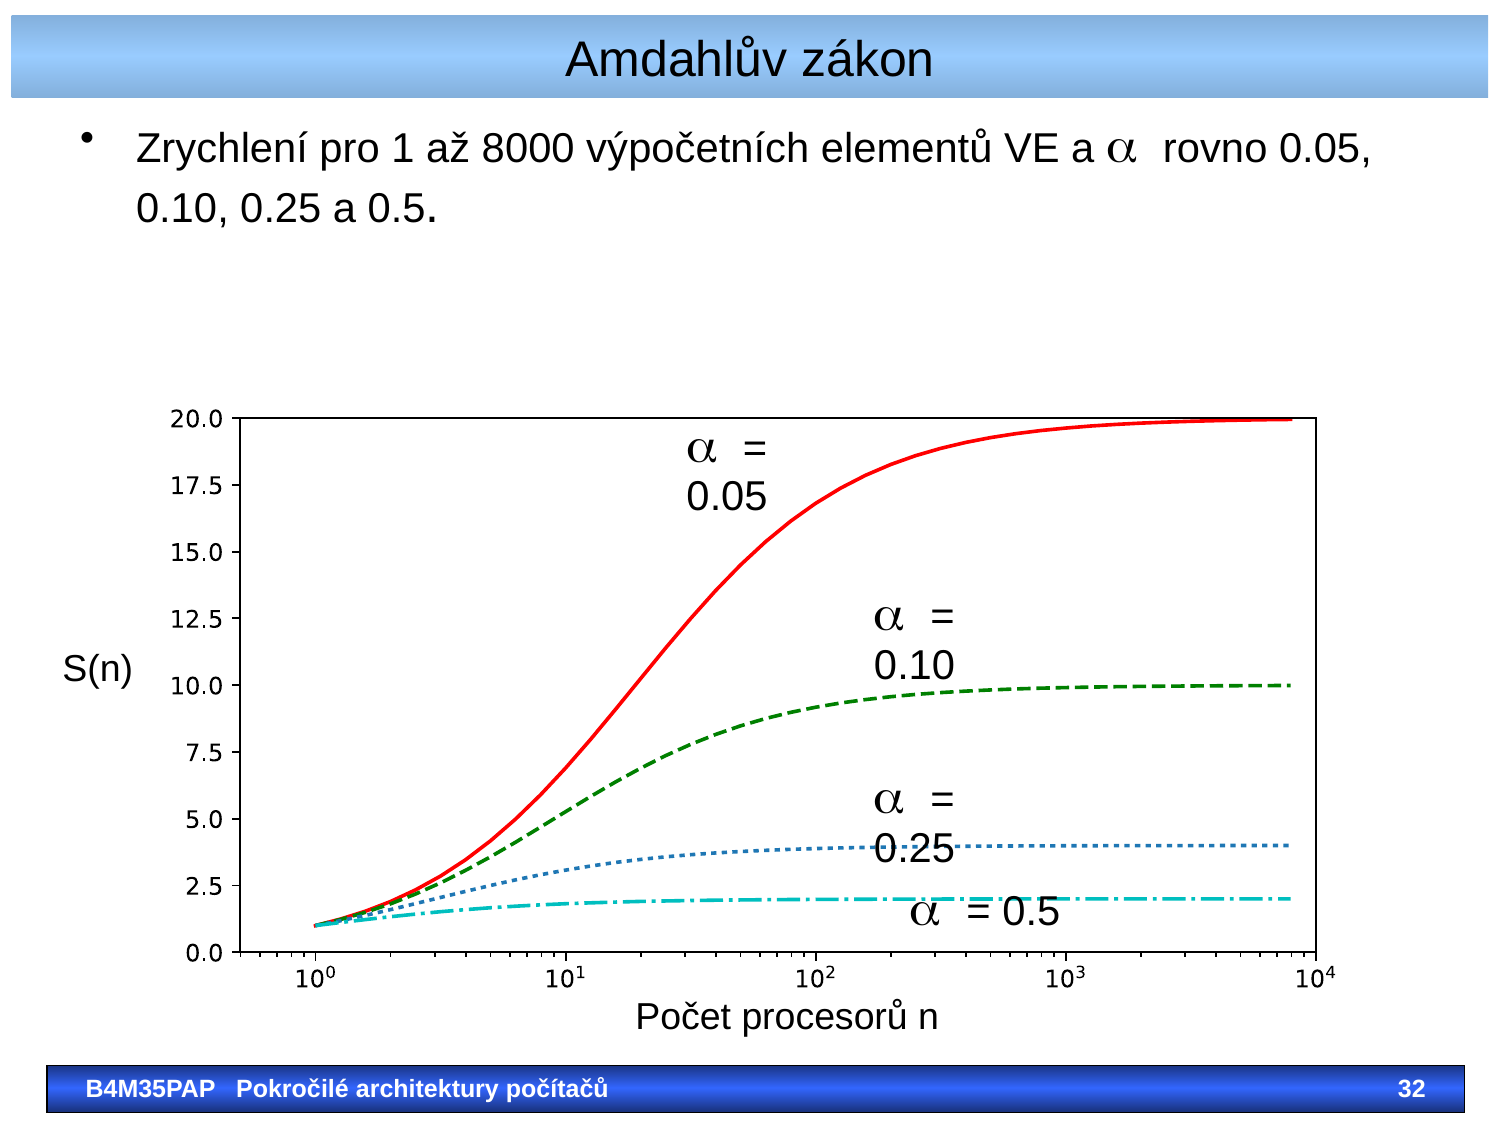

# Amdahlův zákon
Zrychlení pro 1 až 8000 výpočetních elementů VE a  rovno 0.05, 0.10, 0.25 a 0.5.
 = 0.05
 = 0.10
S(n)
 = 0.25
 = 0.5
Počet procesorů n
B4M35PAP Pokročilé architektury počítačů